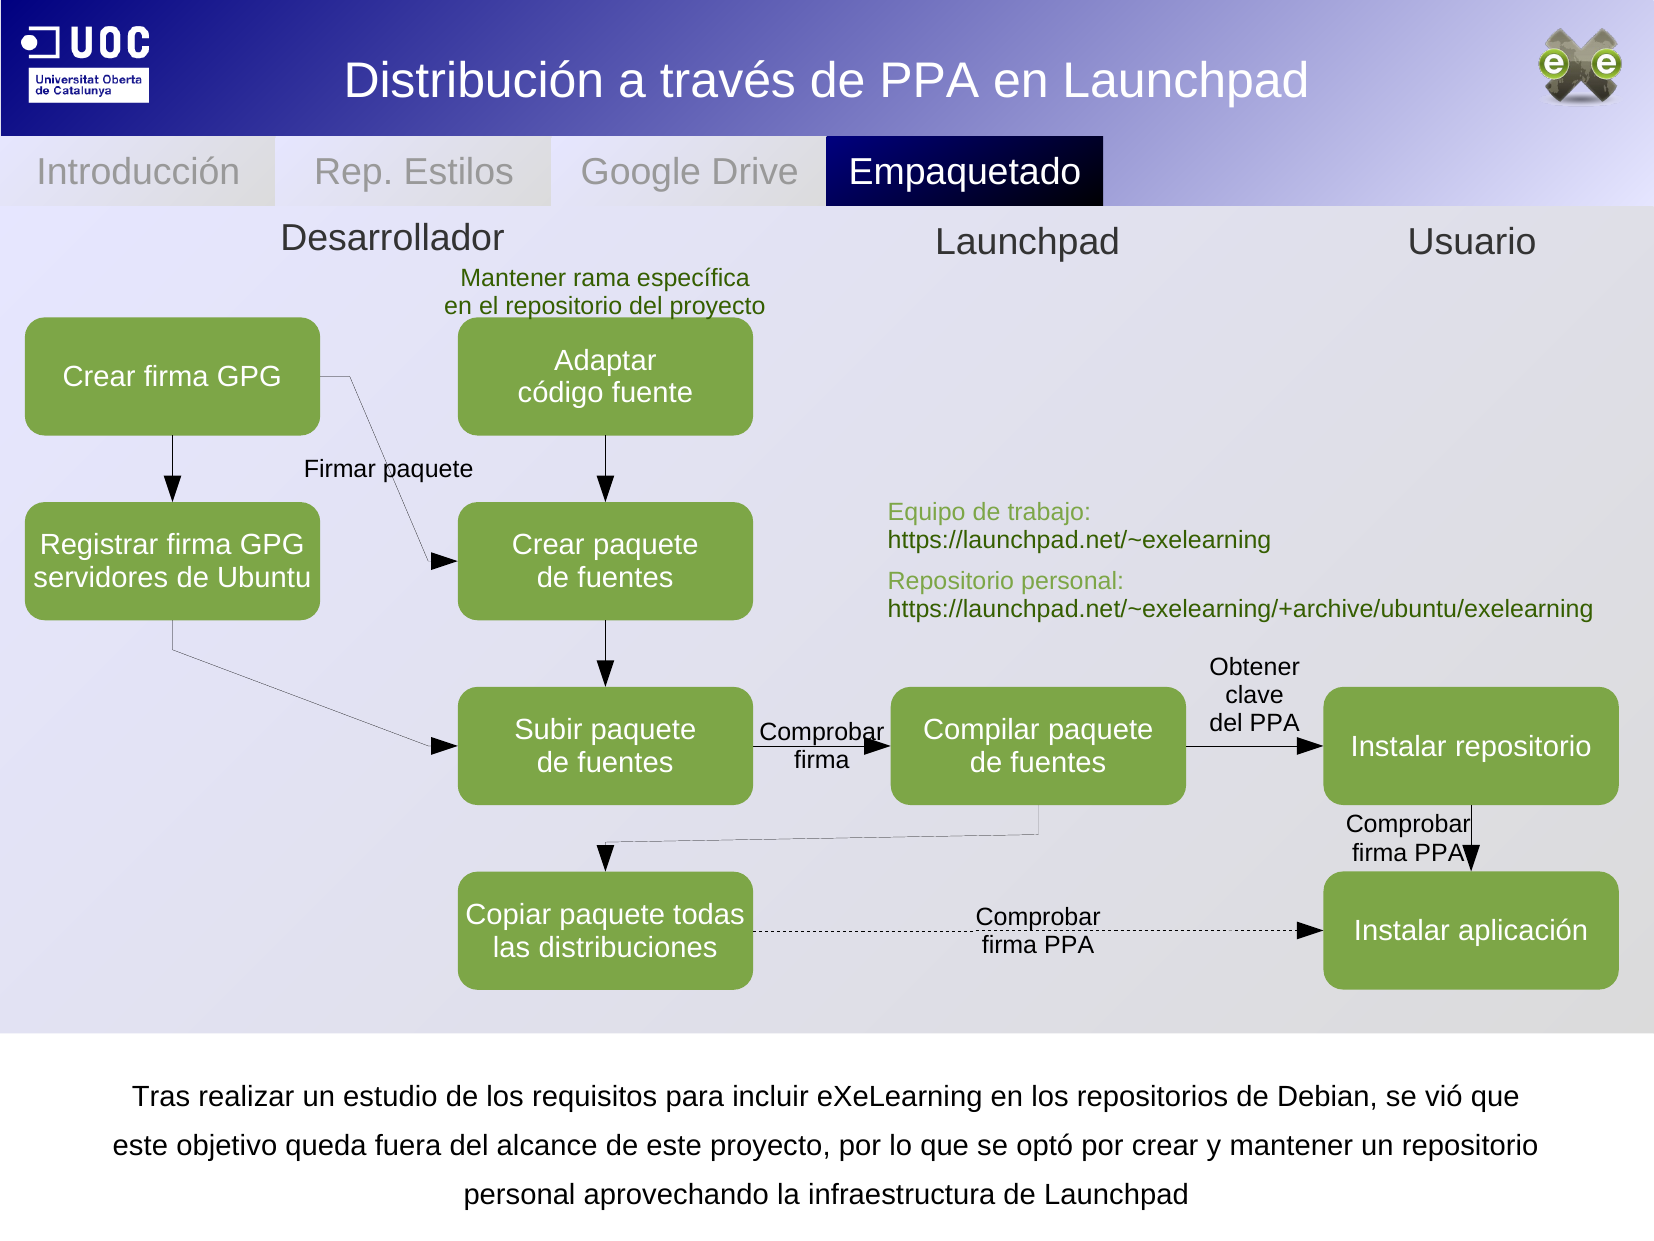

Distribución a través de PPA en Launchpad
Introducción
Rep. Estilos
Google Drive
Empaquetado
Desarrollador
Launchpad
Usuario
Mantener rama específica en el repositorio del proyecto
Crear firma GPG
Adaptar
código fuente
Equipo de trabajo:
https://launchpad.net/~exelearning
Registrar firma GPG
servidores de Ubuntu
Crear paquete
de fuentes
Repositorio personal:
https://launchpad.net/~exelearning/+archive/ubuntu/exelearning
Subir paquete
de fuentes
Compilar paquete
de fuentes
Instalar repositorio
Instalar aplicación
Copiar paquete todas
las distribuciones
Tras realizar un estudio de los requisitos para incluir eXeLearning en los repositorios de Debian, se vió que este objetivo queda fuera del alcance de este proyecto, por lo que se optó por crear y mantener un repositorio personal aprovechando la infraestructura de Launchpad